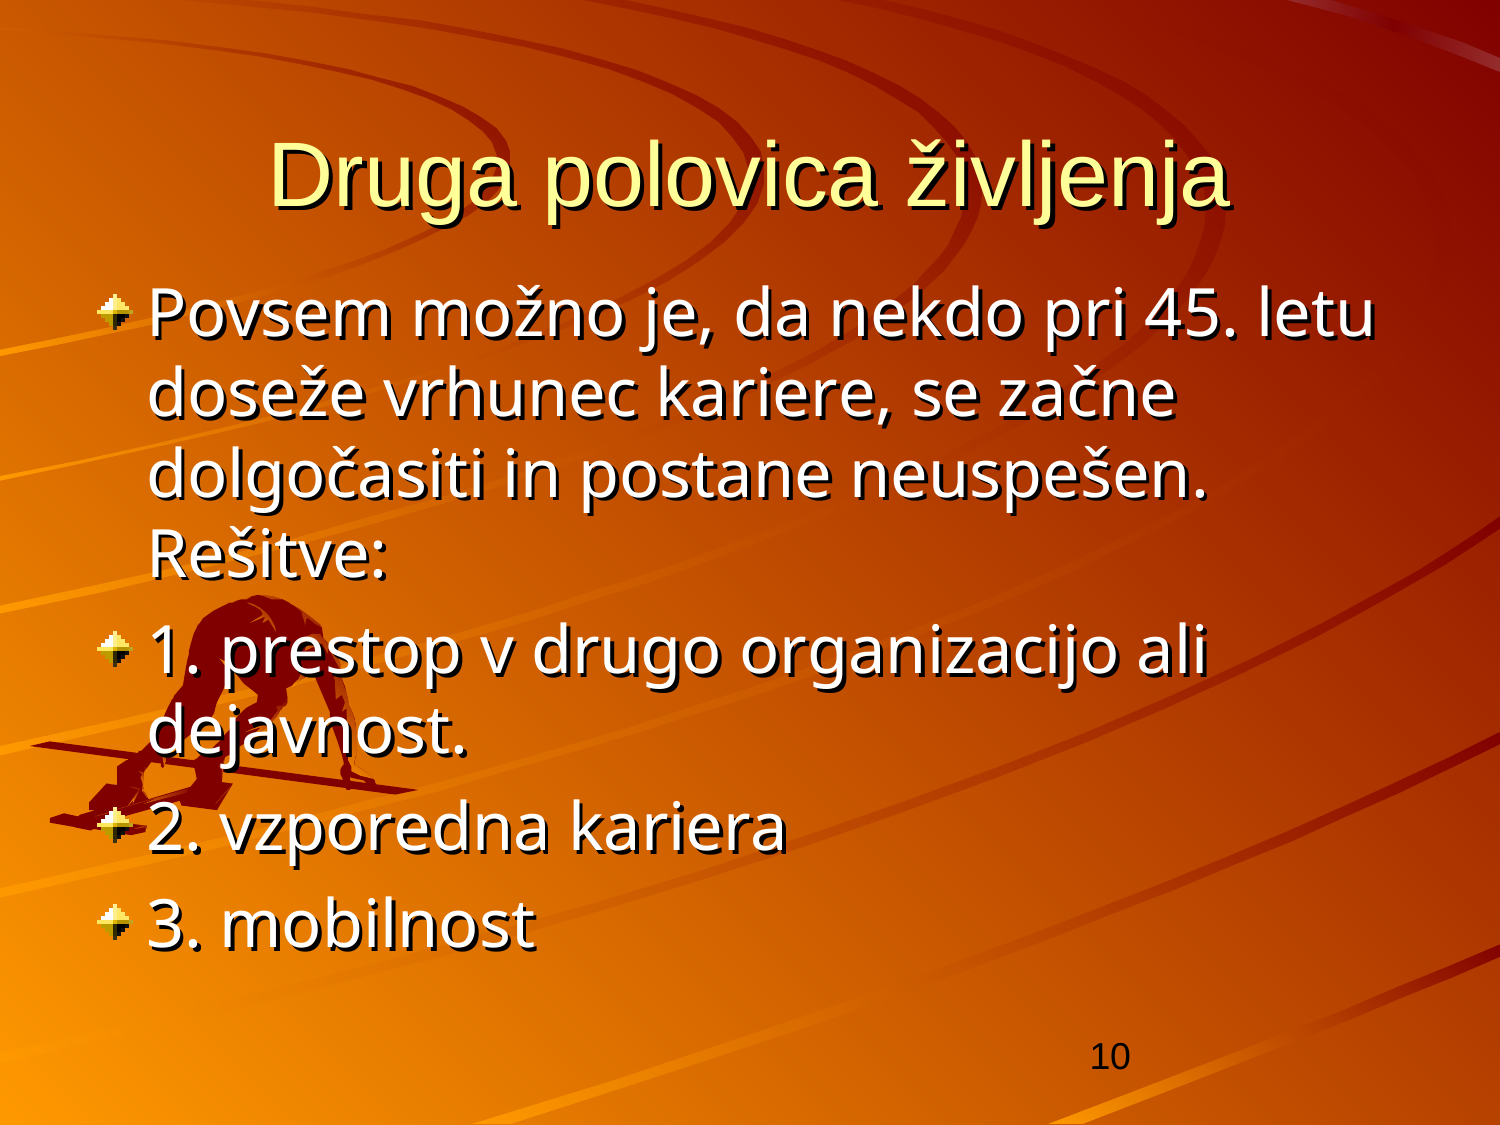

# Druga polovica življenja
Povsem možno je, da nekdo pri 45. letu doseže vrhunec kariere, se začne dolgočasiti in postane neuspešen. Rešitve:
1. prestop v drugo organizacijo ali dejavnost.
2. vzporedna kariera
3. mobilnost
10